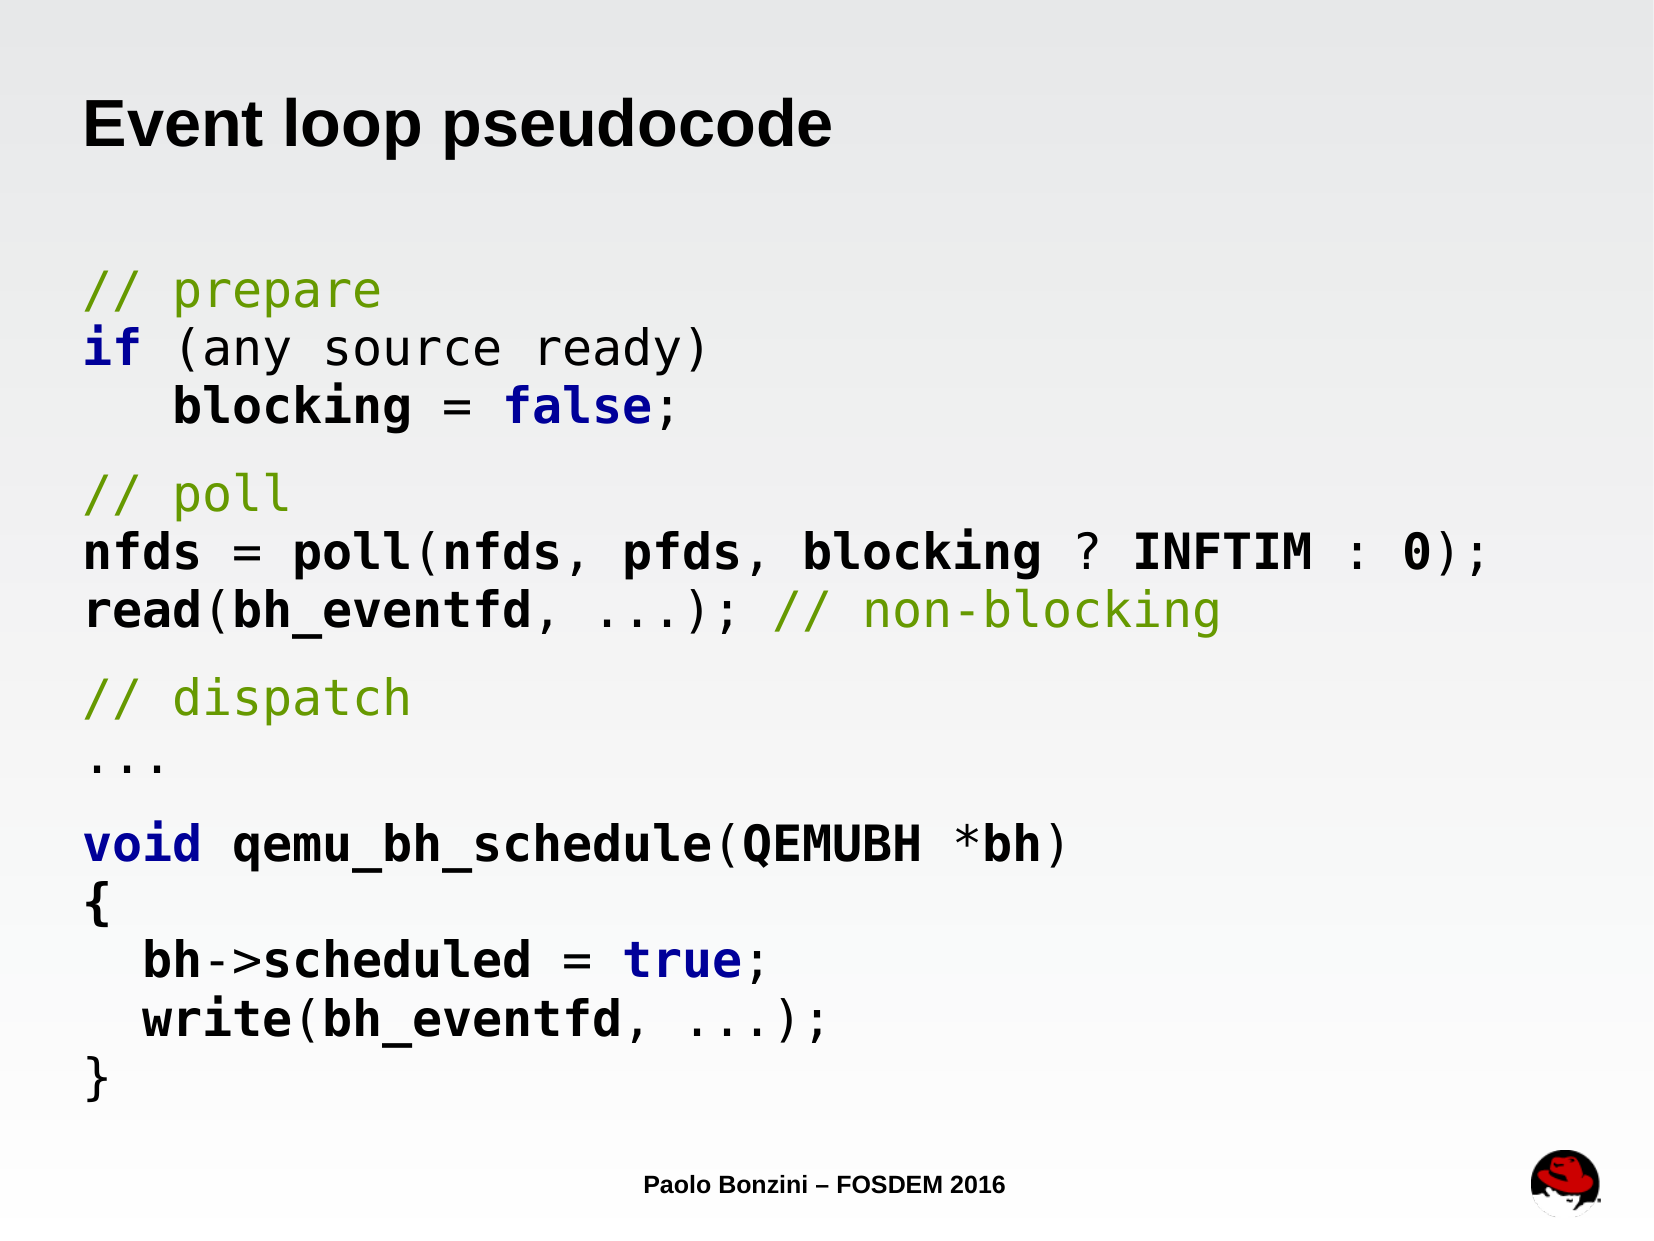

# Event loop pseudocode
// prepare
if (any source ready)
 blocking = false;
// poll
nfds = poll(nfds, pfds, blocking ? INFTIM : 0);
read(bh_eventfd, ...); // non-blocking
// dispatch
...
void qemu_bh_schedule(QEMUBH *bh)
{
 bh->scheduled = true;
 write(bh_eventfd, ...);
}